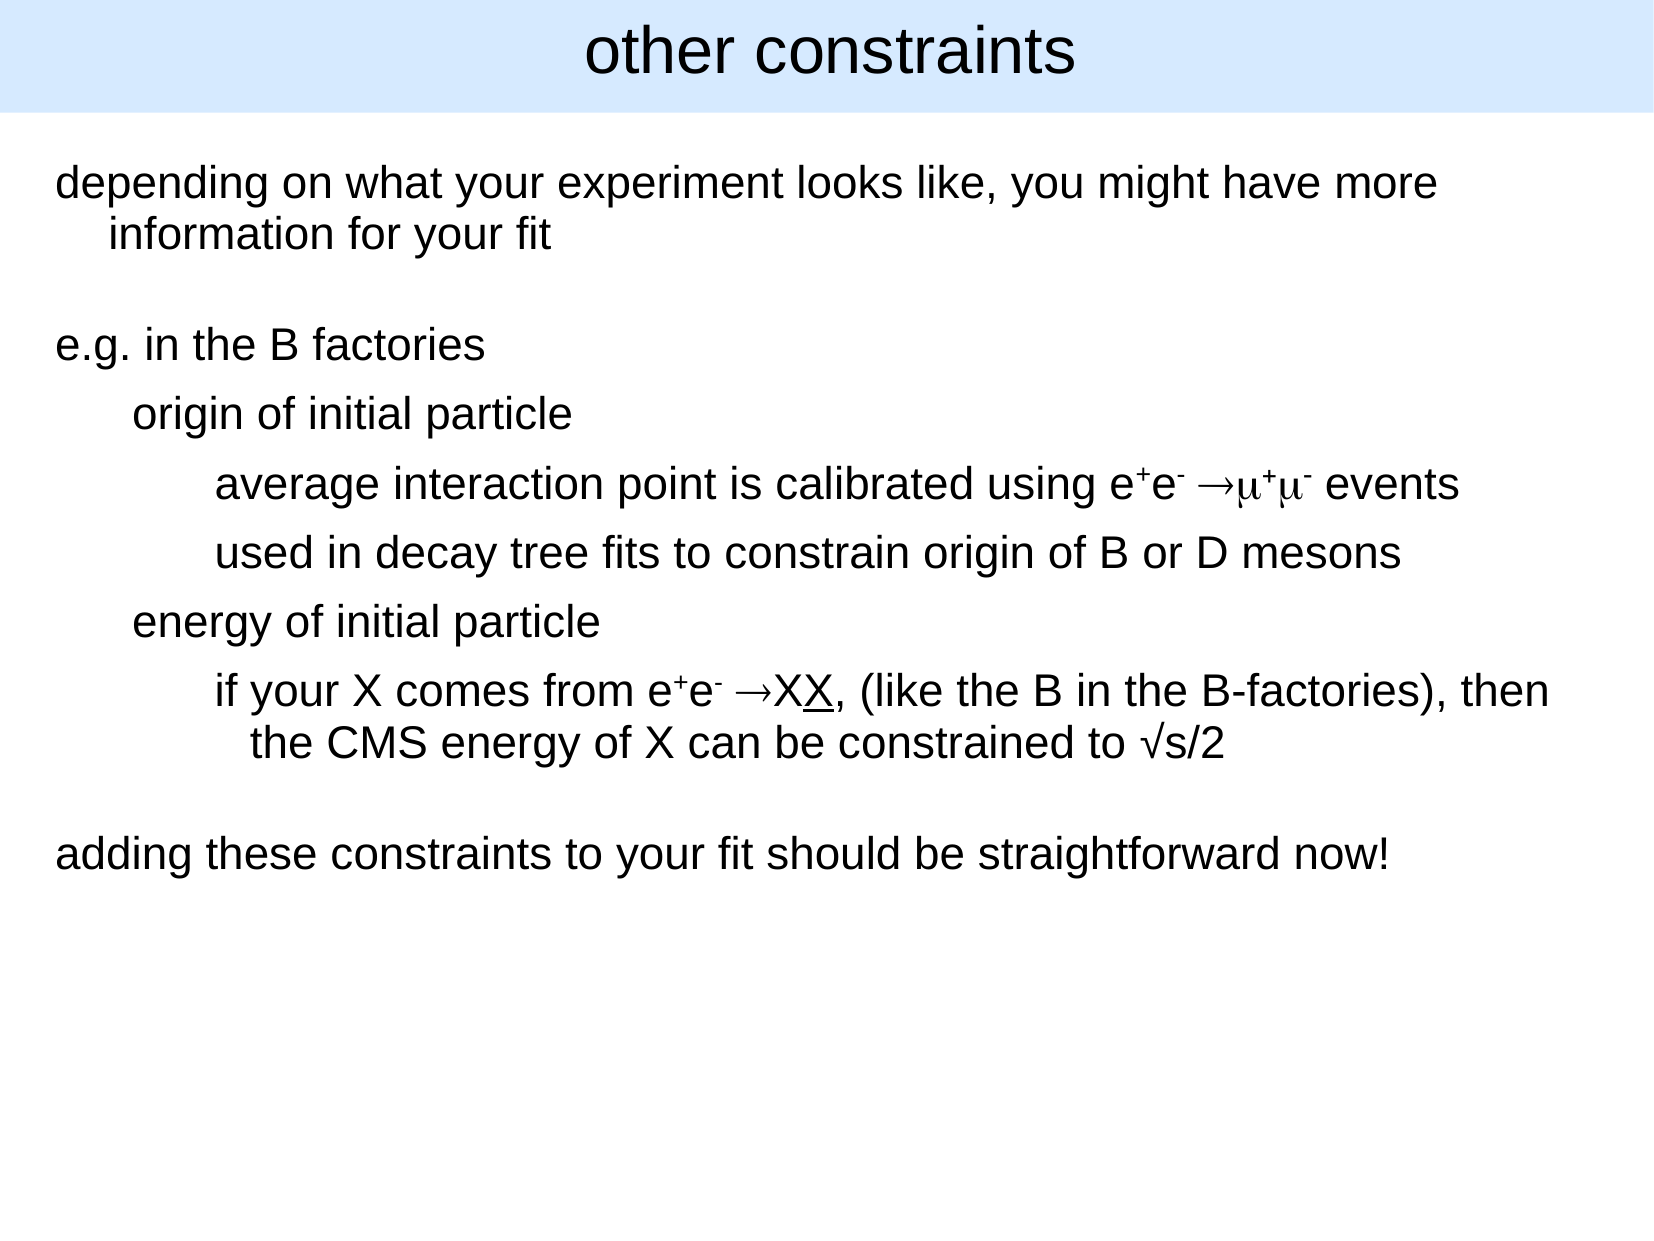

# other constraints
depending on what your experiment looks like, you might have more information for your fit
e.g. in the B factories
origin of initial particle
average interaction point is calibrated using e+e- m+m- events
used in decay tree fits to constrain origin of B or D mesons
energy of initial particle
if your X comes from e+e- XX, (like the B in the B-factories), then the CMS energy of X can be constrained to √s/2
adding these constraints to your fit should be straightforward now!